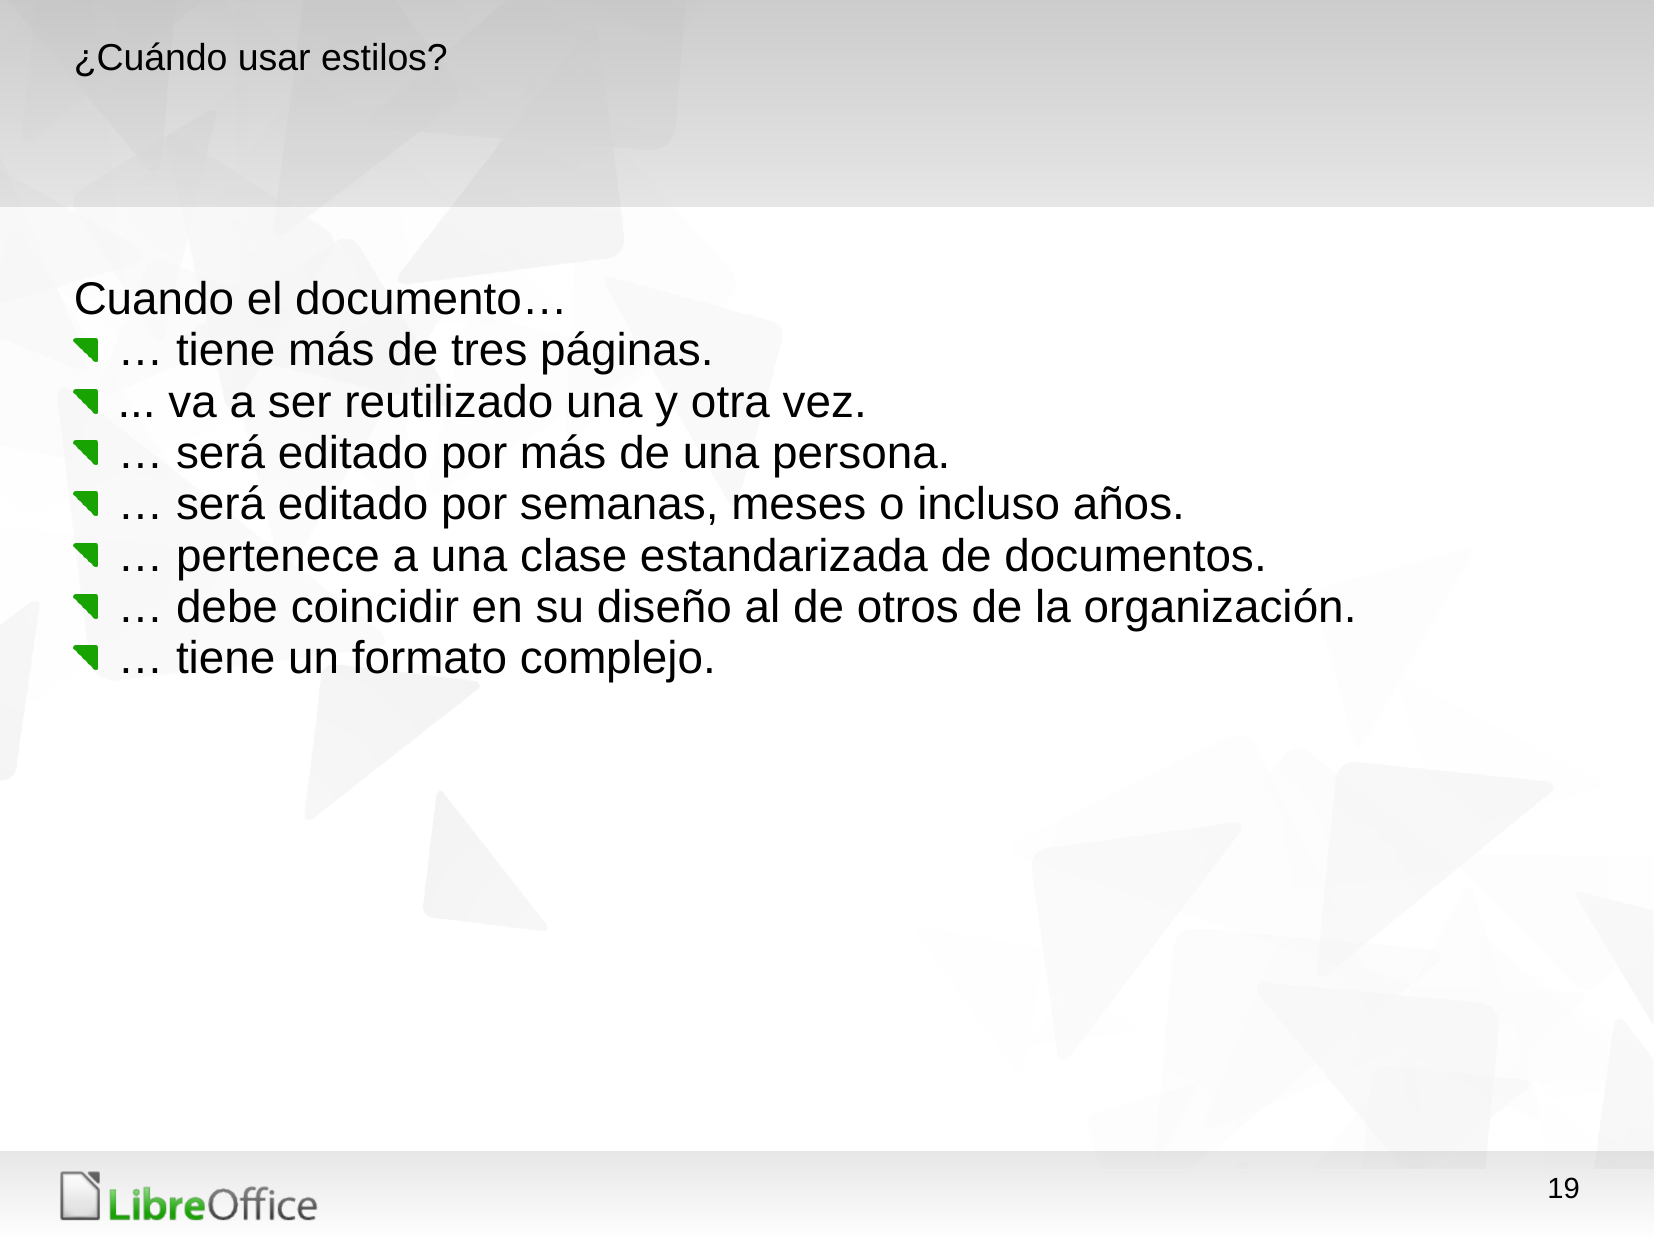

¿Cuándo usar estilos?
Cuando el documento…
… tiene más de tres páginas.
... va a ser reutilizado una y otra vez.
… será editado por más de una persona.
… será editado por semanas, meses o incluso años.
… pertenece a una clase estandarizada de documentos.
… debe coincidir en su diseño al de otros de la organización.
… tiene un formato complejo.
19